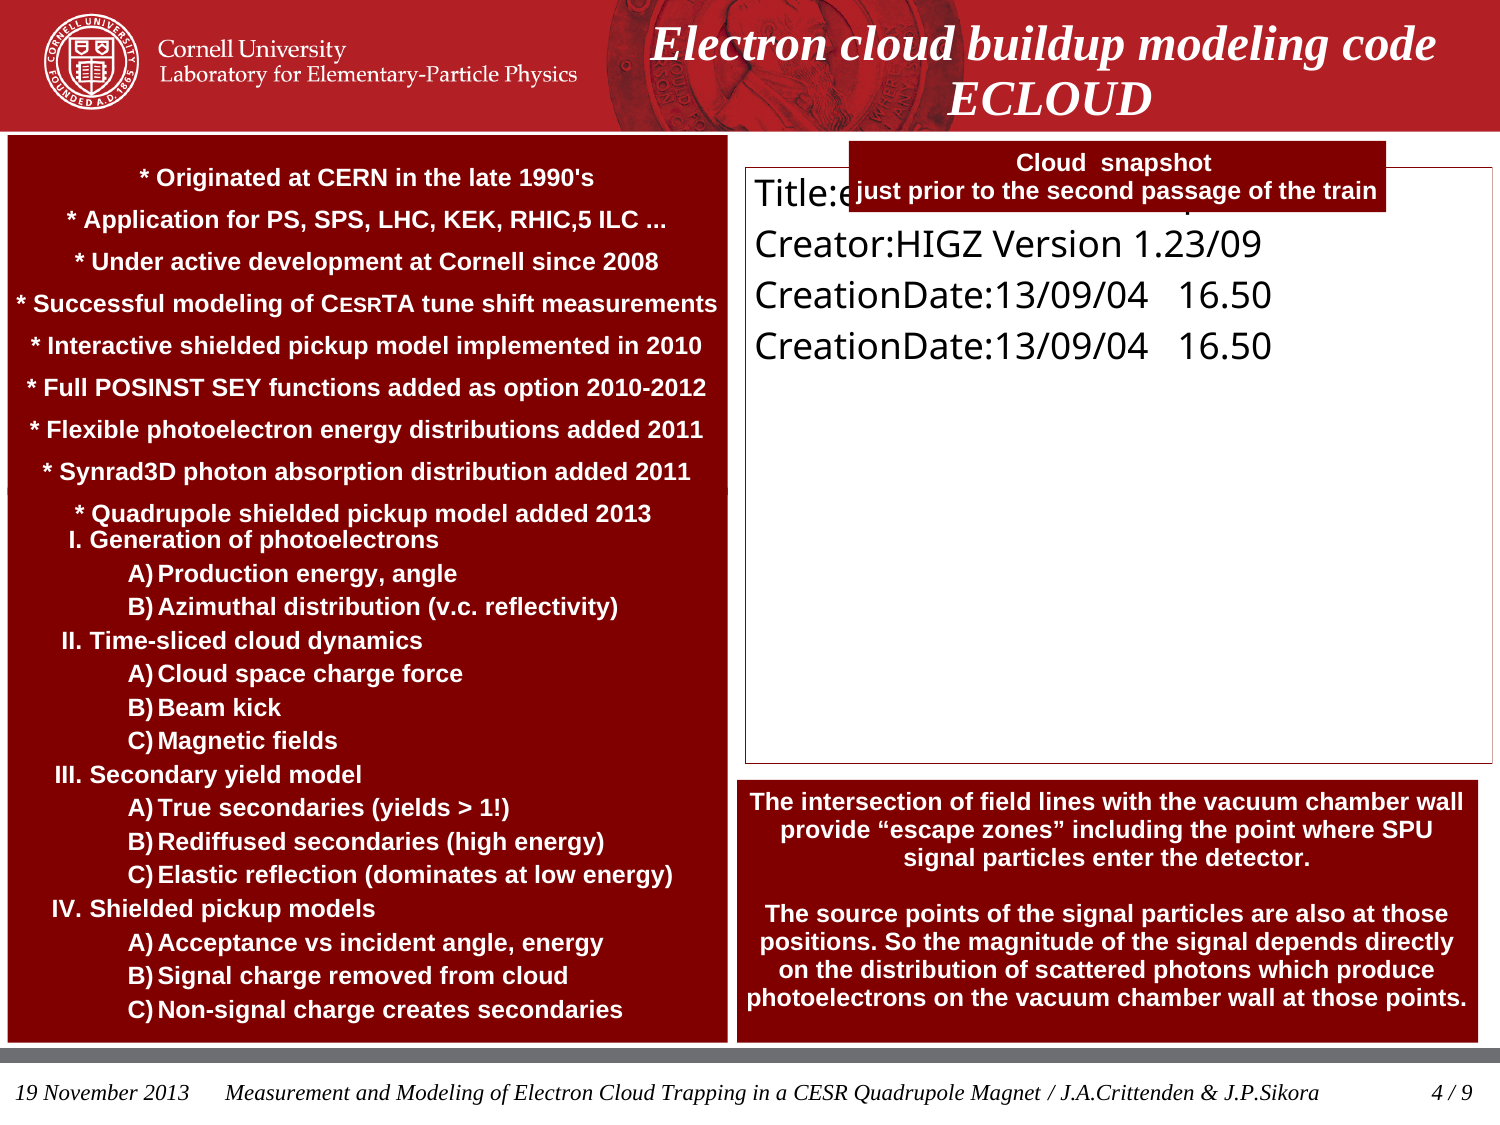

# Electron cloud buildup modeling code ECLOUD
* Originated at CERN in the late 1990's
* Application for PS, SPS, LHC, KEK, RHIC,5 ILC ...
* Under active development at Cornell since 2008
* Successful modeling of CESRTA tune shift measurements
* Interactive shielded pickup model implemented in 2010
* Full POSINST SEY functions added as option 2010-2012
* Flexible photoelectron energy distributions added 2011
* Synrad3D photon absorption distribution added 2011
* Quadrupole shielded pickup model added 2013
Cloud snapshot
just prior to the second passage of the train
 Generation of photoelectrons
Production energy, angle
Azimuthal distribution (v.c. reflectivity)
 Time-sliced cloud dynamics
Cloud space charge force
Beam kick
Magnetic fields
 Secondary yield model
True secondaries (yields > 1!)
Rediffused secondaries (high energy)
Elastic reflection (dominates at low energy)
 Shielded pickup models
Acceptance vs incident angle, energy
Signal charge removed from cloud
Non-signal charge creates secondaries
The intersection of field lines with the vacuum chamber wall provide “escape zones” including the point where SPU signal particles enter the detector.
The source points of the signal particles are also at those positions. So the magnitude of the signal depends directly on the distribution of scattered photons which produce photoelectrons on the vacuum chamber wall at those points.